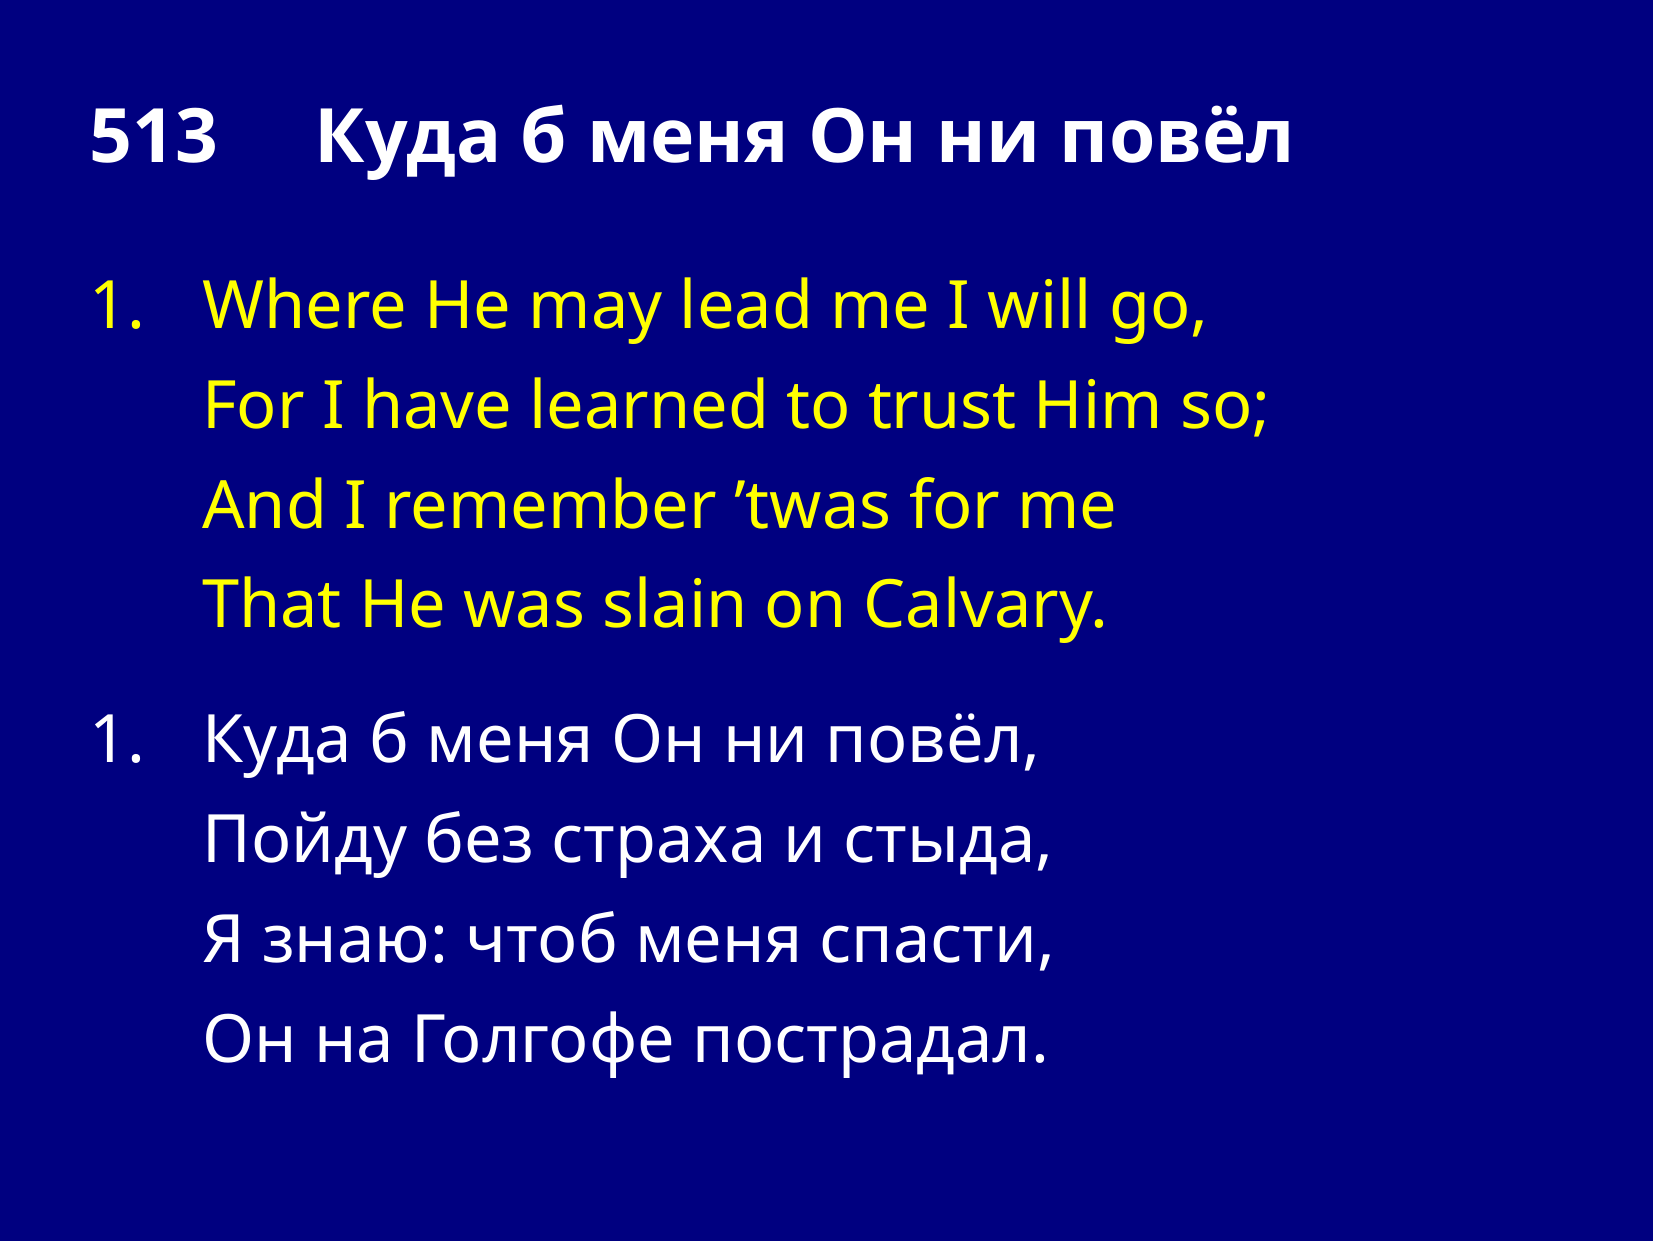

513	Куда б меня Он ни повёл
1.	Where He may lead me I will go,
	For I have learned to trust Him so;
	And I remember ’twas for me
	That He was slain on Calvary.
1.	Куда б меня Он ни повёл,
	Пойду без страха и стыда,
	Я знаю: чтоб меня спасти,
	Он на Голгофе пострадал.